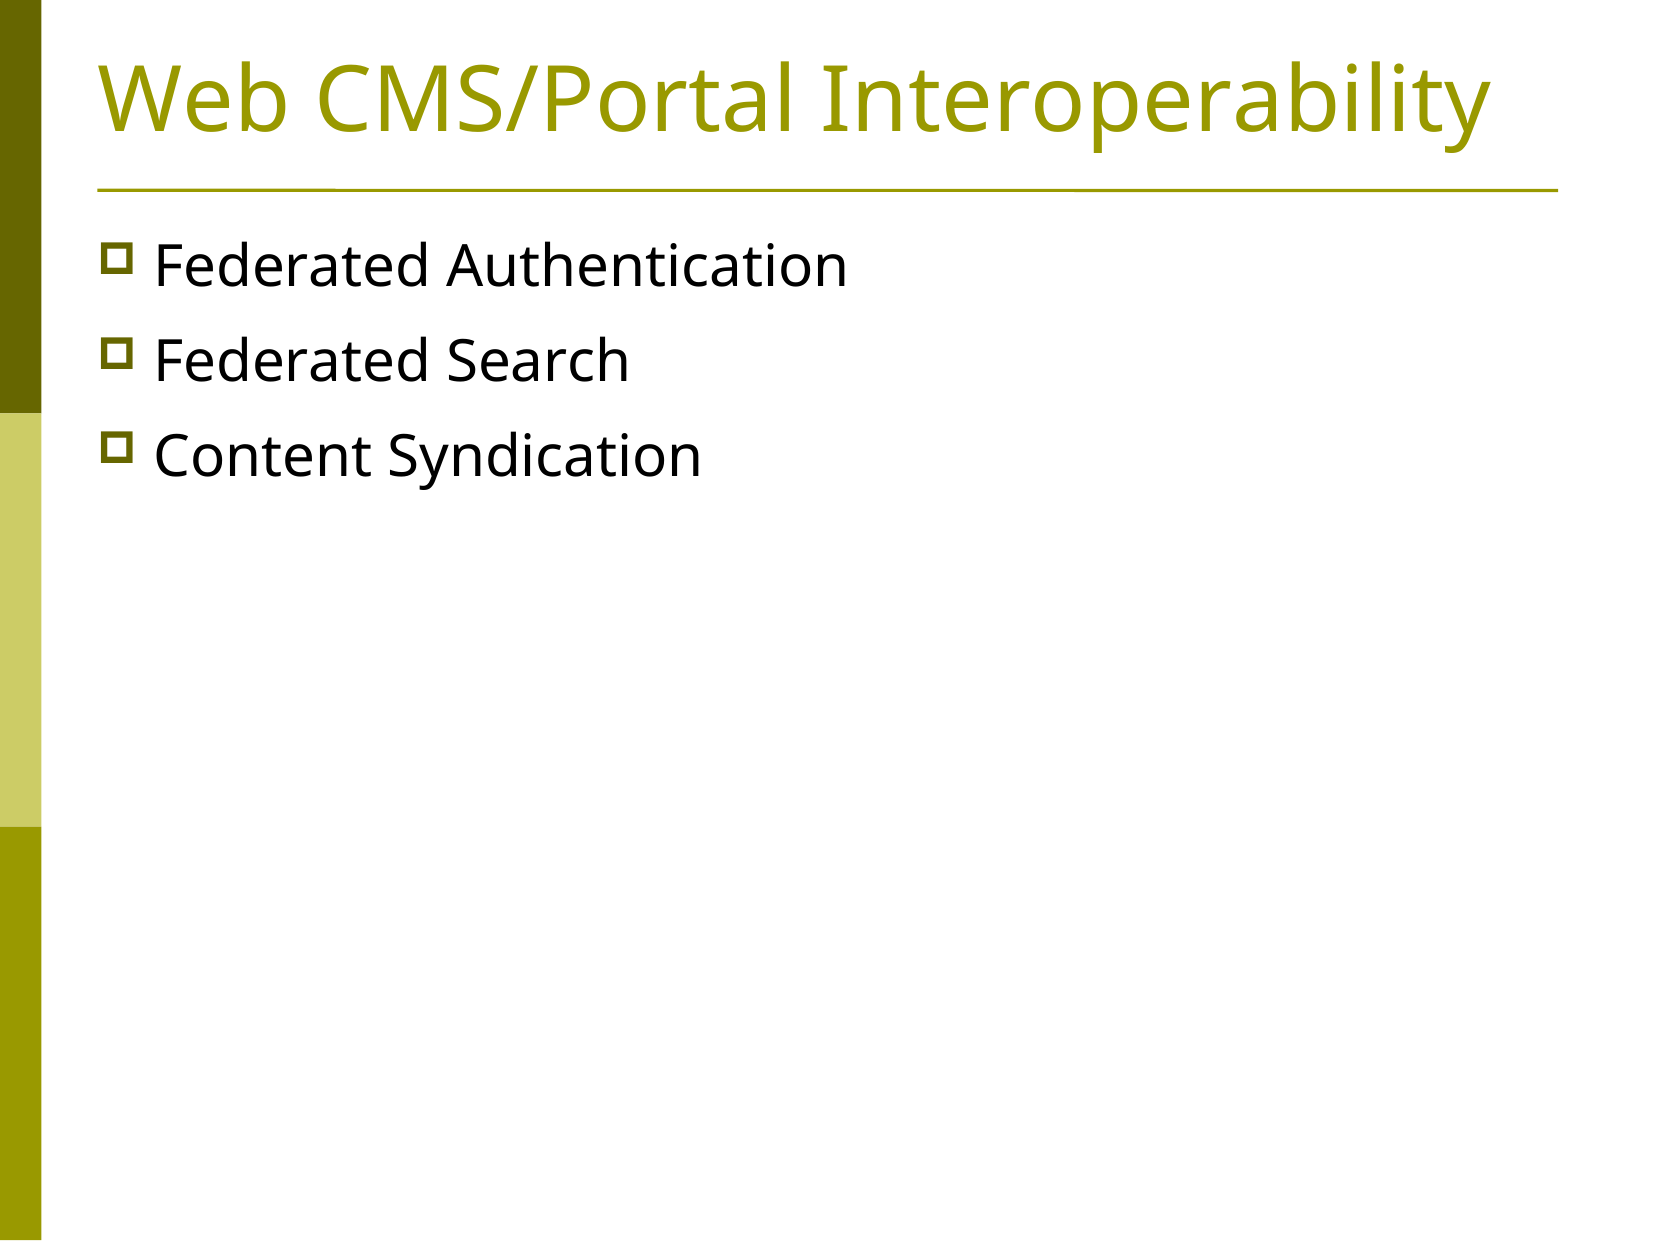

# Web CMS/Portal Interoperability
Federated Authentication
Federated Search
Content Syndication